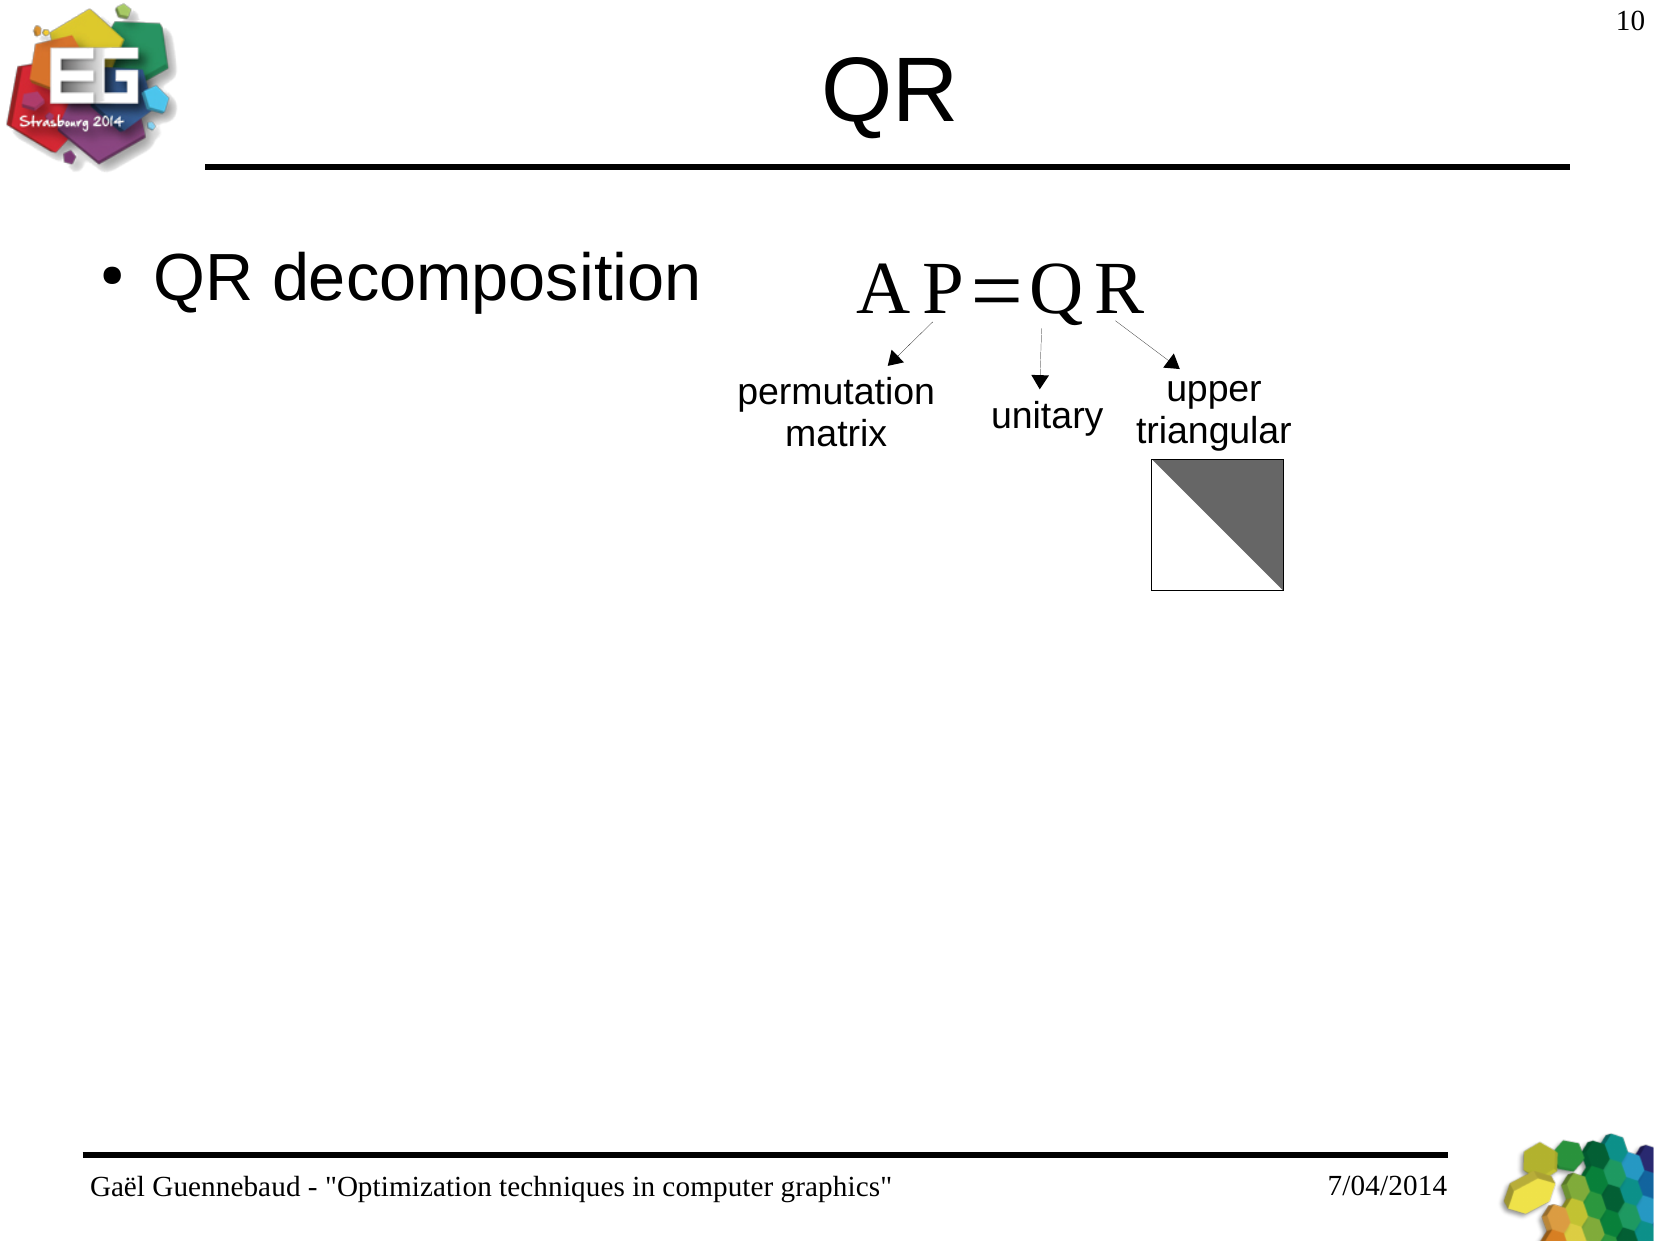

10
# QR
QR decomposition
upper
triangular
permutation
matrix
unitary
7/04/2014
Gaël Guennebaud - "Optimization techniques in computer graphics"